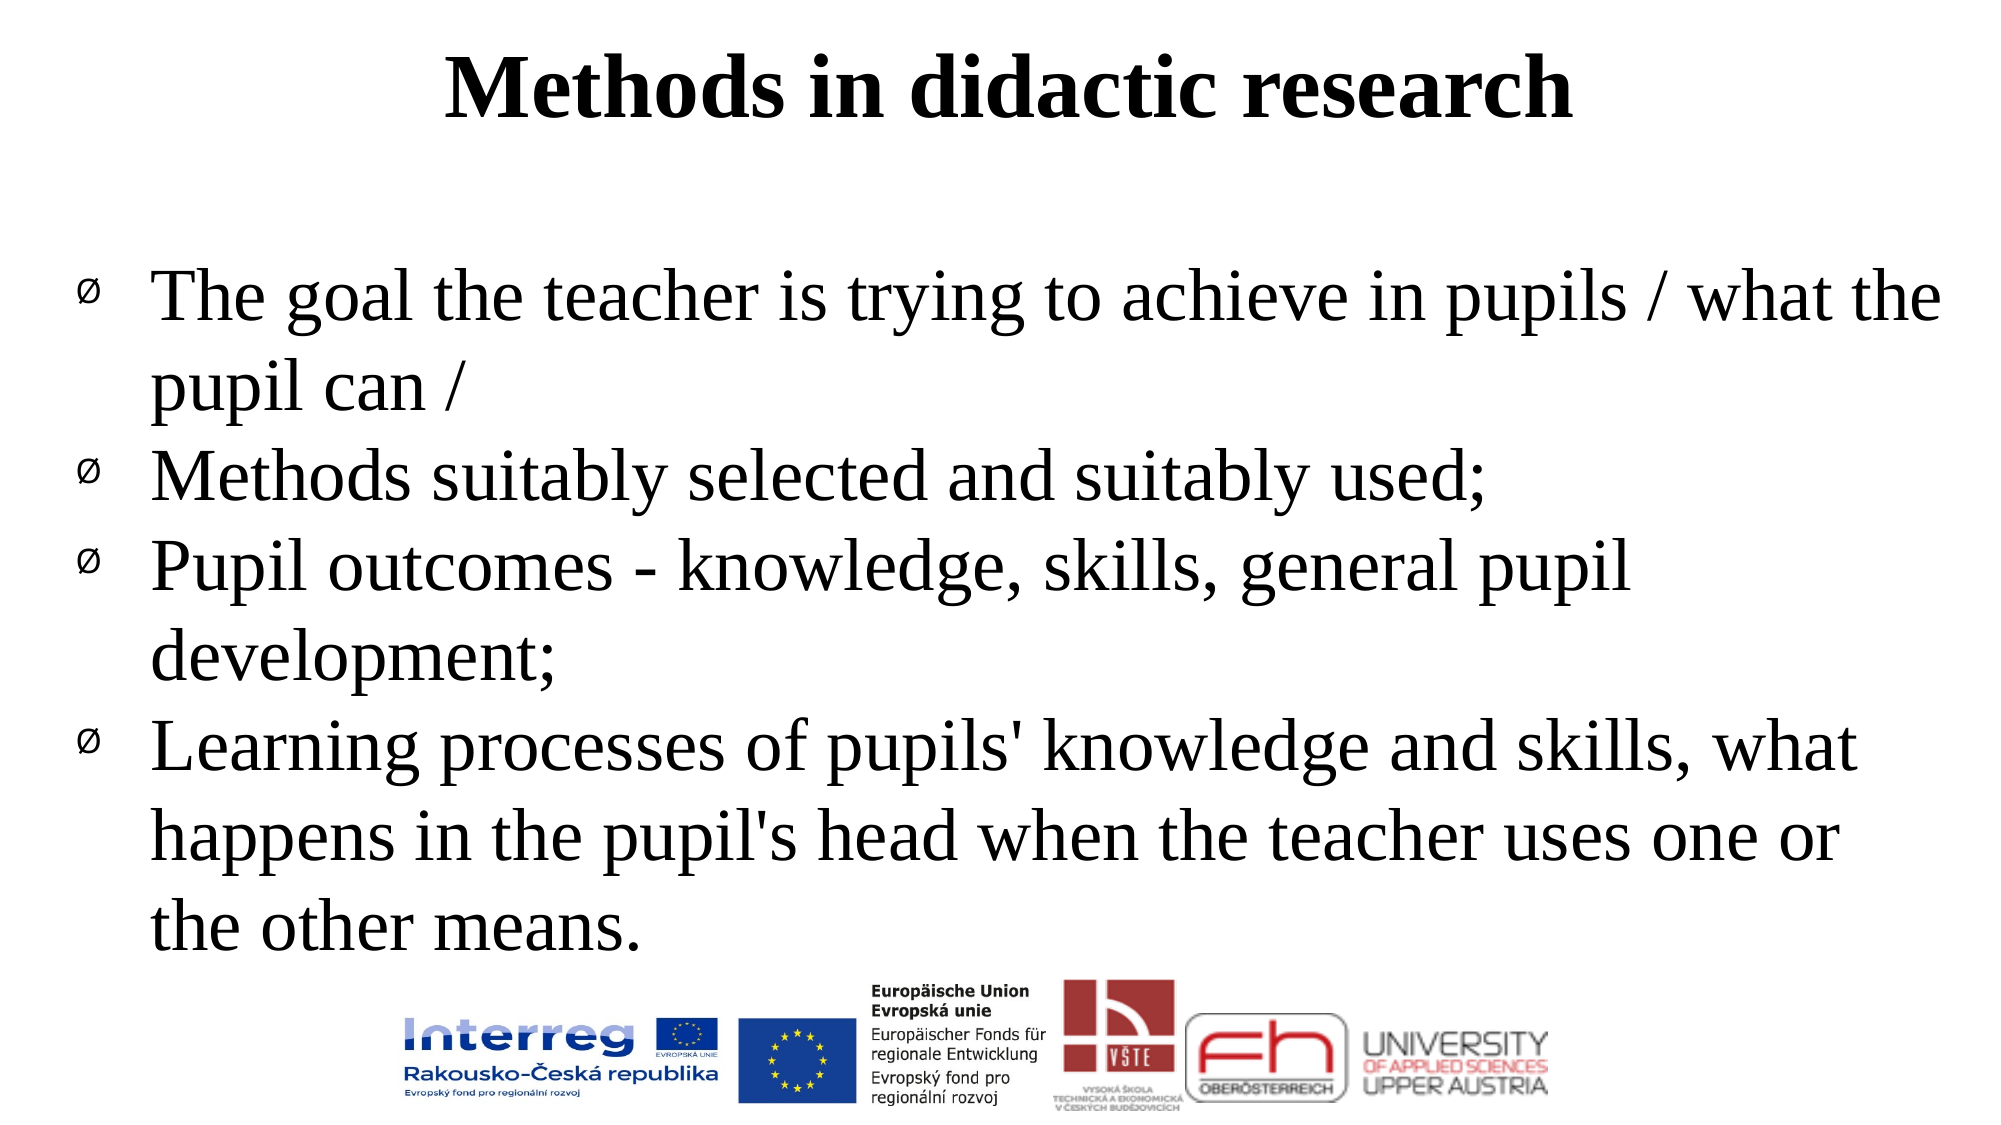

Methods in didactic research
The goal the teacher is trying to achieve in pupils / what the pupil can /
Methods suitably selected and suitably used;
Pupil outcomes - knowledge, skills, general pupil development;
Learning processes of pupils' knowledge and skills, what happens in the pupil's head when the teacher uses one or the other means.
#